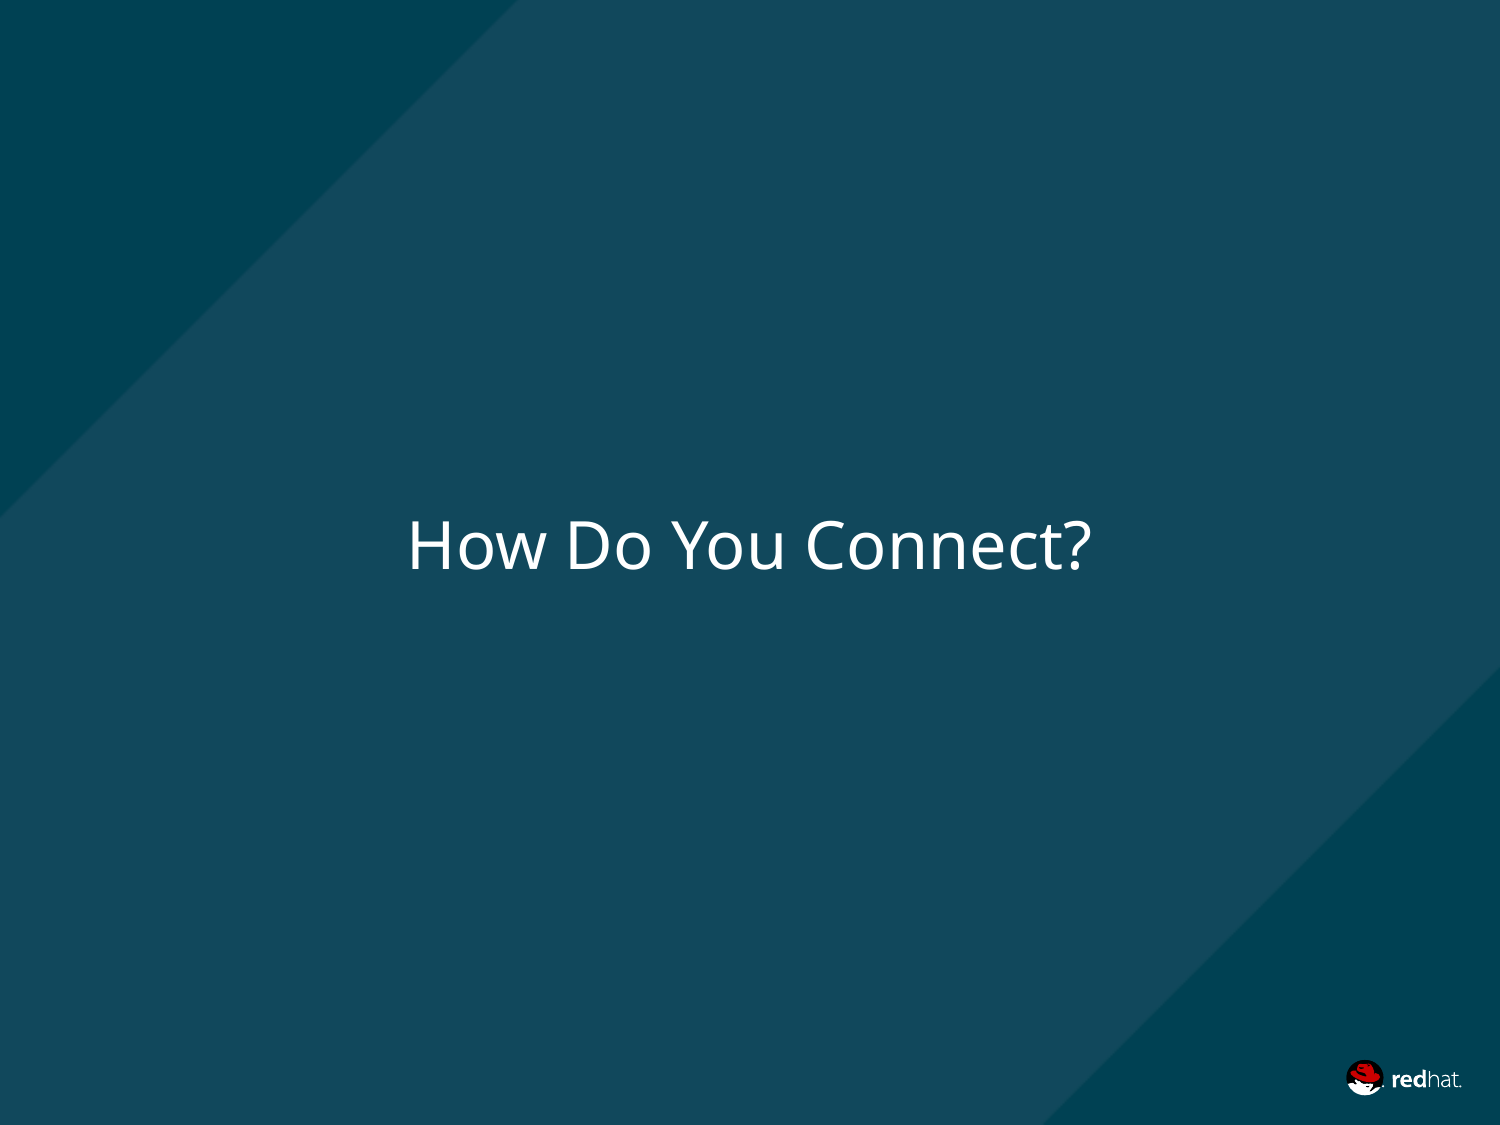

# How Do You Connect?
FOSDEM 2018
8